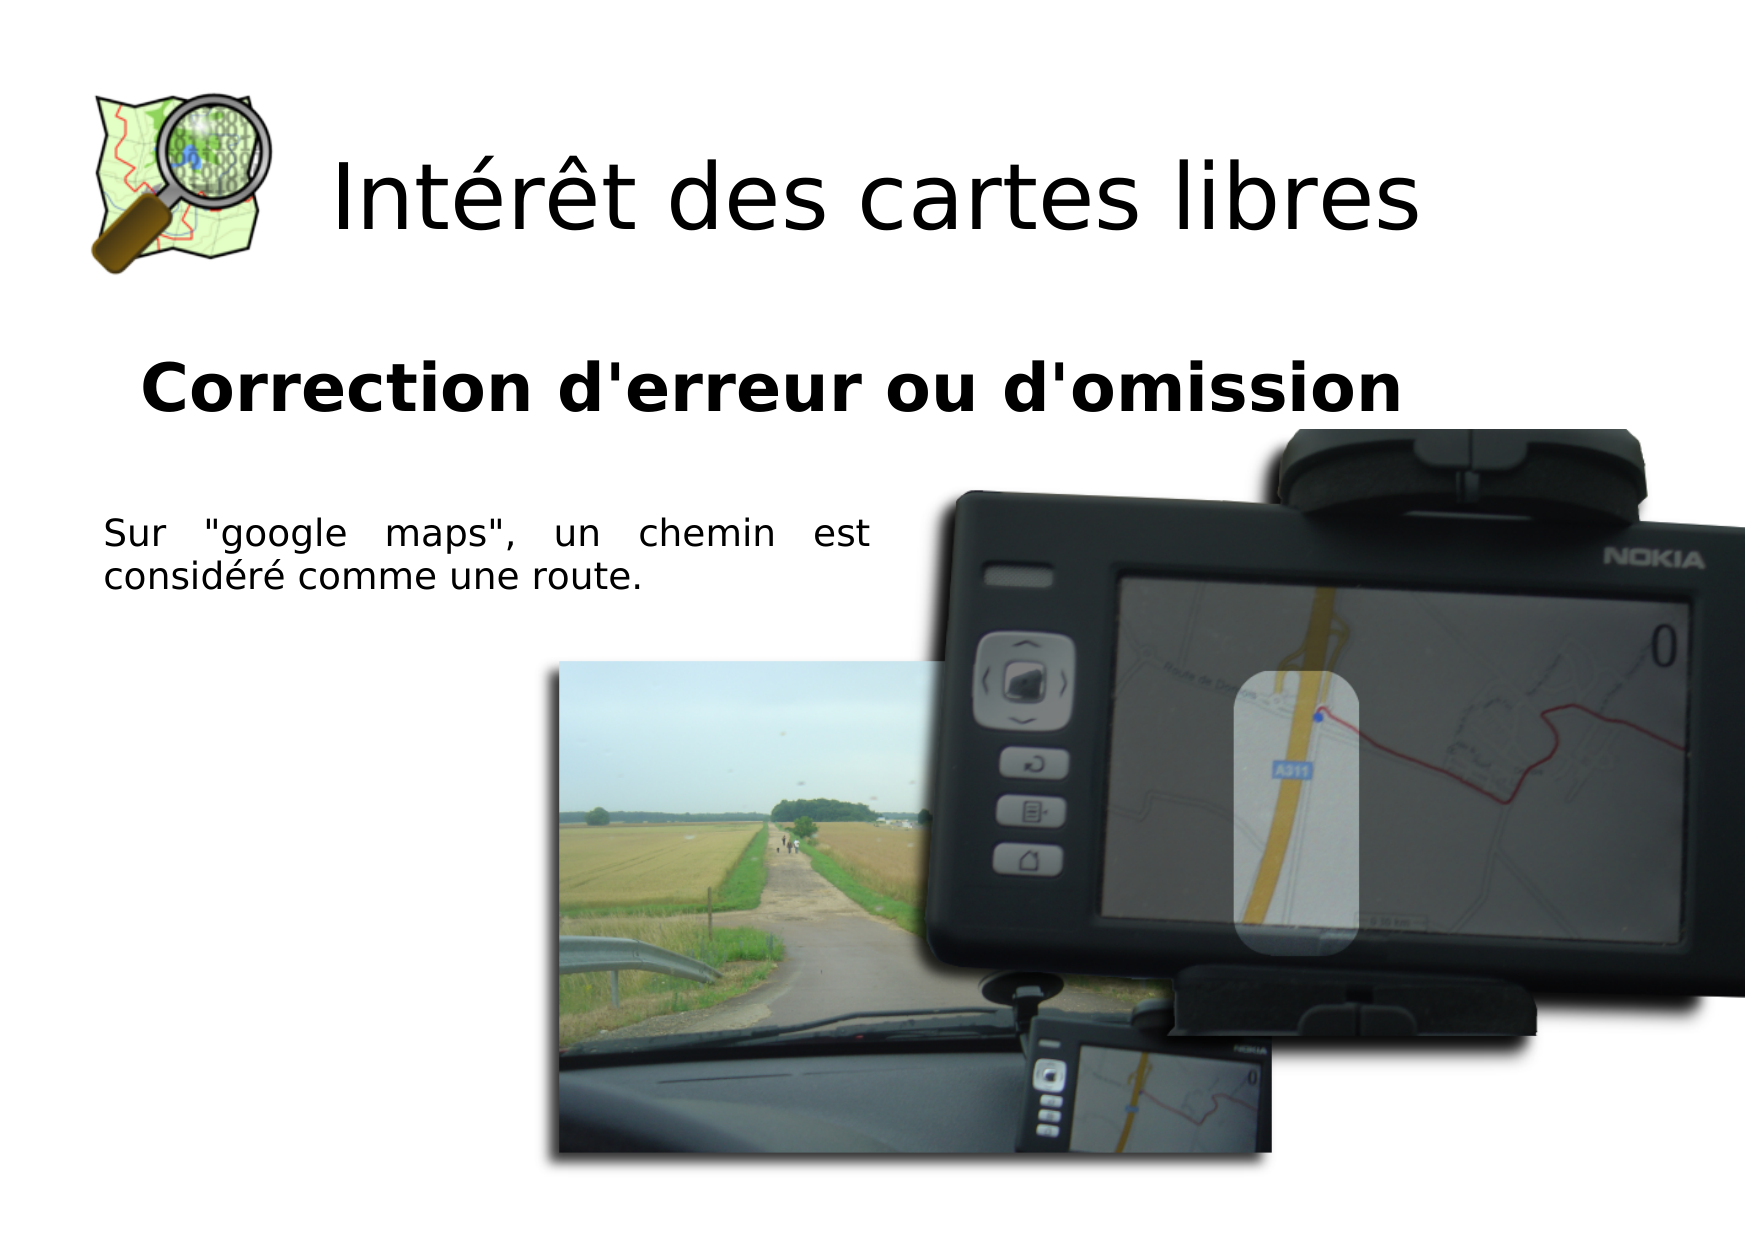

Intérêt des cartes libres
# Correction d'erreur ou d'omission
Sur "google maps", un chemin est considéré comme une route.